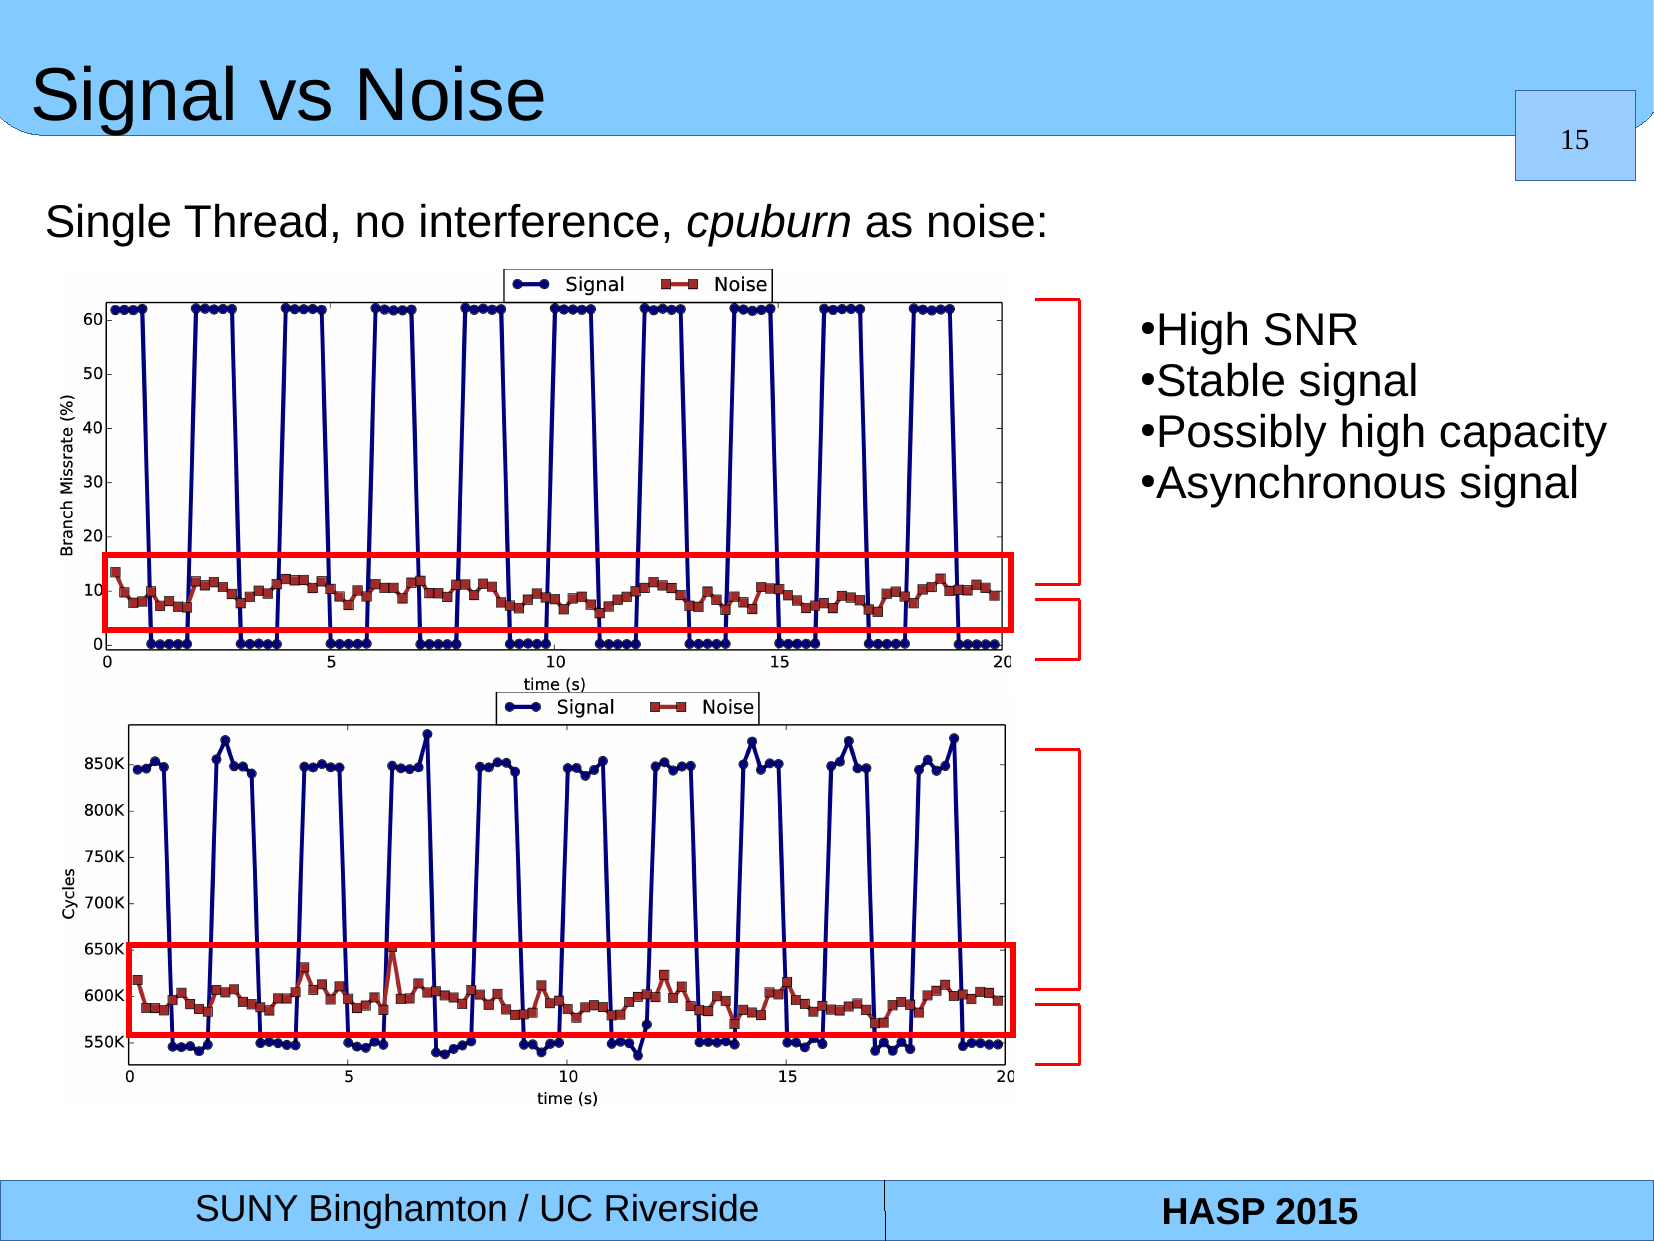

# Signal vs Noise
Single Thread, no interference, cpuburn as noise:
High SNR
Stable signal
Possibly high capacity
Asynchronous signal